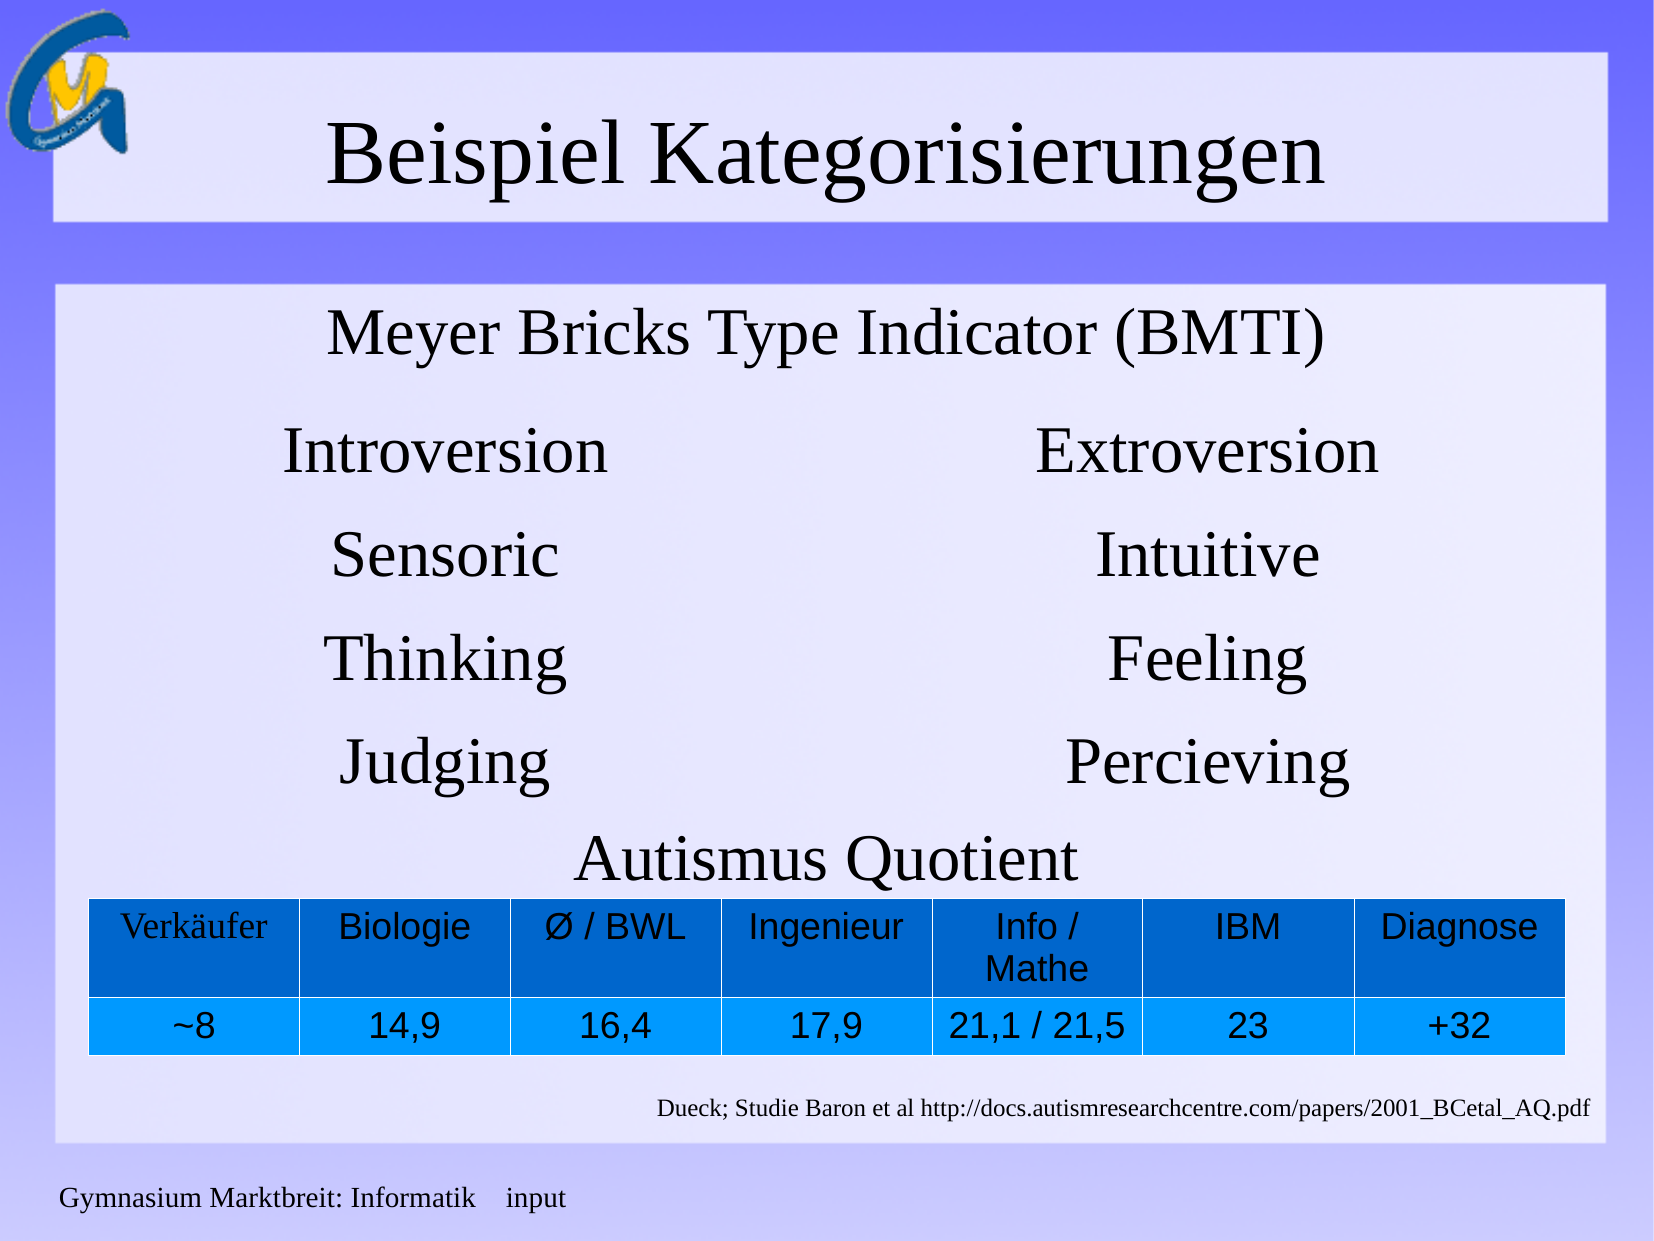

# Beispiel Kategorisierungen
Meyer Bricks Type Indicator (BMTI)
Introversion
Sensoric
Thinking
Judging
Extroversion
Intuitive
Feeling
Percieving
Autismus Quotient
| Verkäufer | Biologie | Ø / BWL | Ingenieur | Info / Mathe | IBM | Diagnose |
| --- | --- | --- | --- | --- | --- | --- |
| ~8 | 14,9 | 16,4 | 17,9 | 21,1 / 21,5 | 23 | +32 |
Dueck; Studie Baron et al http://docs.autismresearchcentre.com/papers/2001_BCetal_AQ.pdf